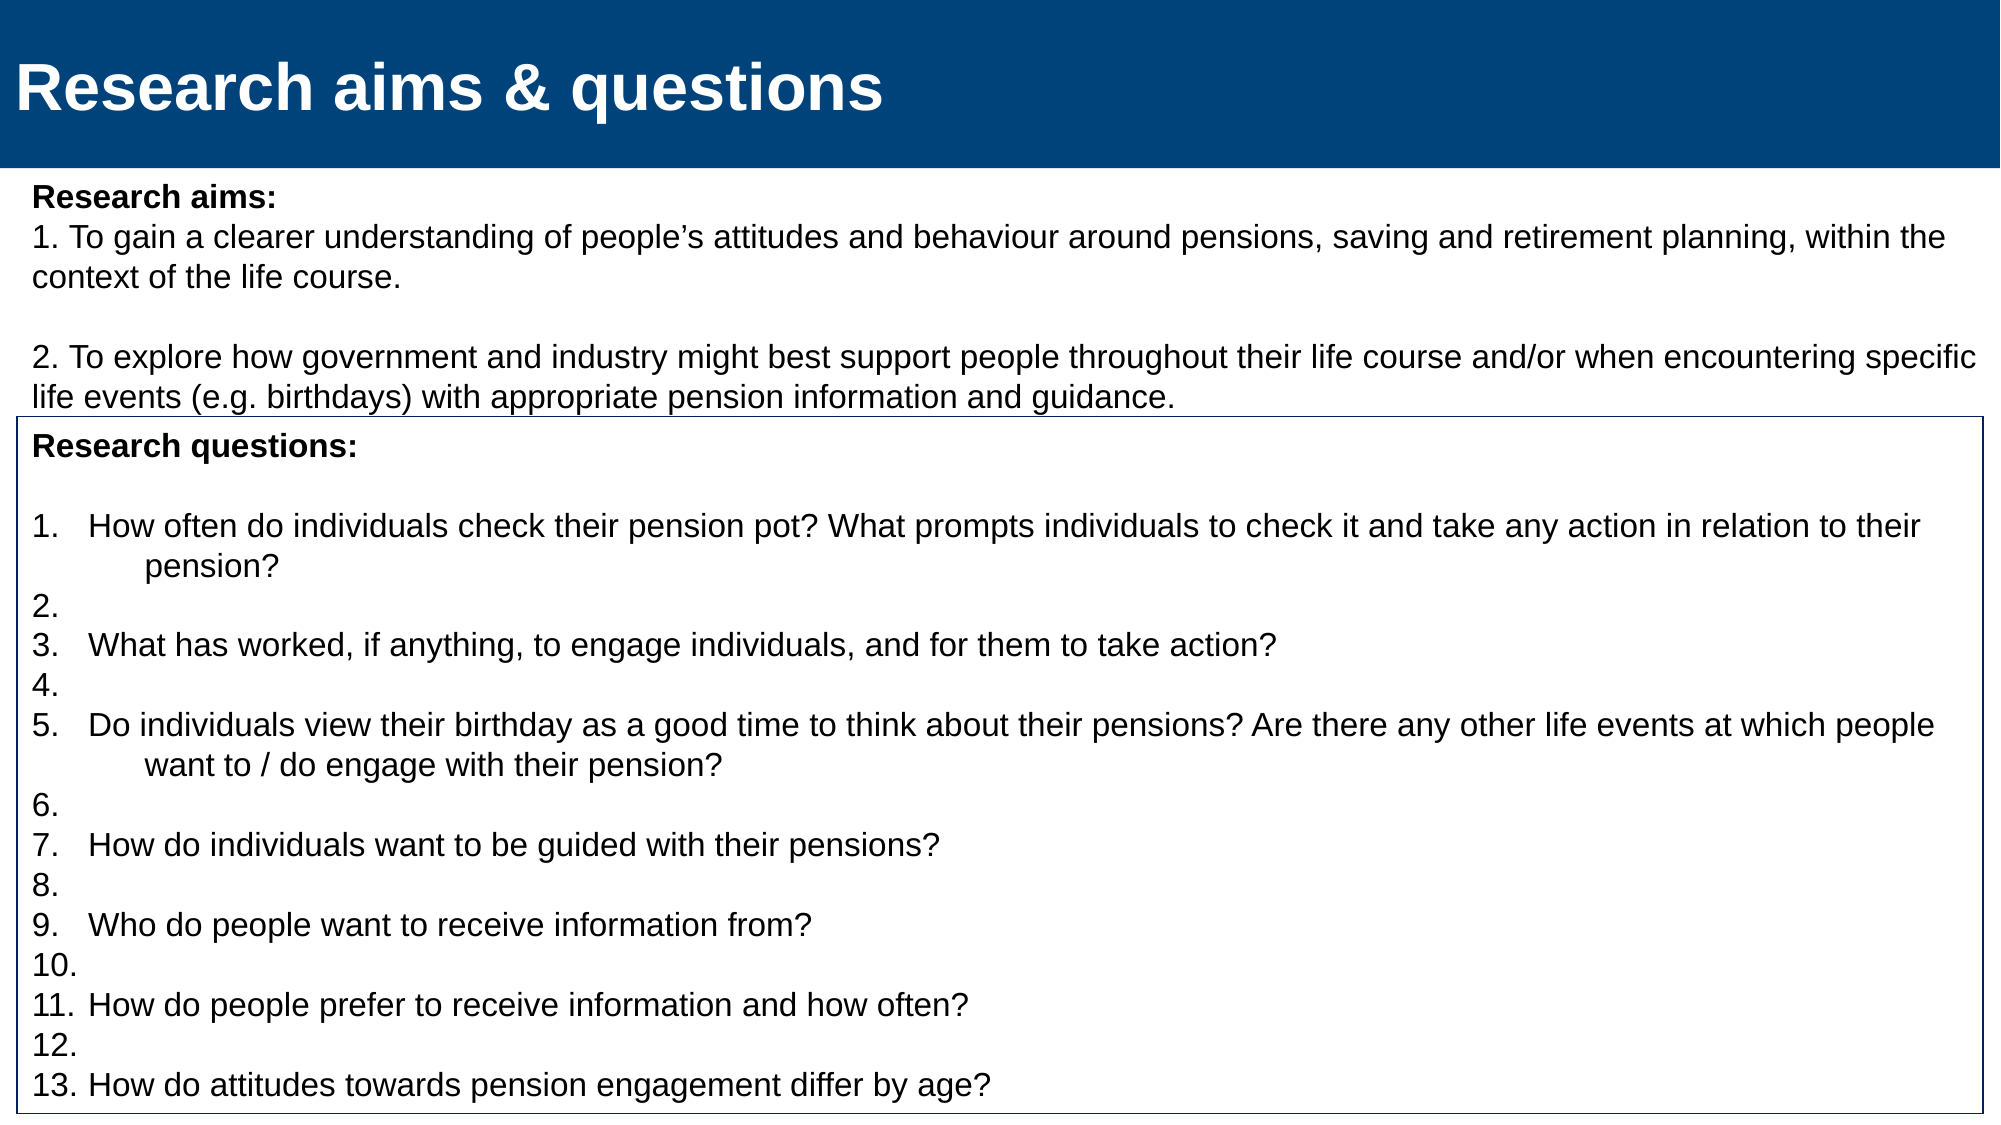

# Research aims & questions
Research aims:
 To gain a clearer understanding of people’s attitudes and behaviour around pensions, saving and retirement planning, within the context of the life course.
 To explore how government and industry might best support people throughout their life course and/or when encountering specific life events (e.g. birthdays) with appropriate pension information and guidance.
Research questions:
How often do individuals check their pension pot? What prompts individuals to check it and take any action in relation to their pension?
What has worked, if anything, to engage individuals, and for them to take action?
Do individuals view their birthday as a good time to think about their pensions? Are there any other life events at which people want to / do engage with their pension?
How do individuals want to be guided with their pensions?
Who do people want to receive information from?
How do people prefer to receive information and how often?
How do attitudes towards pension engagement differ by age?